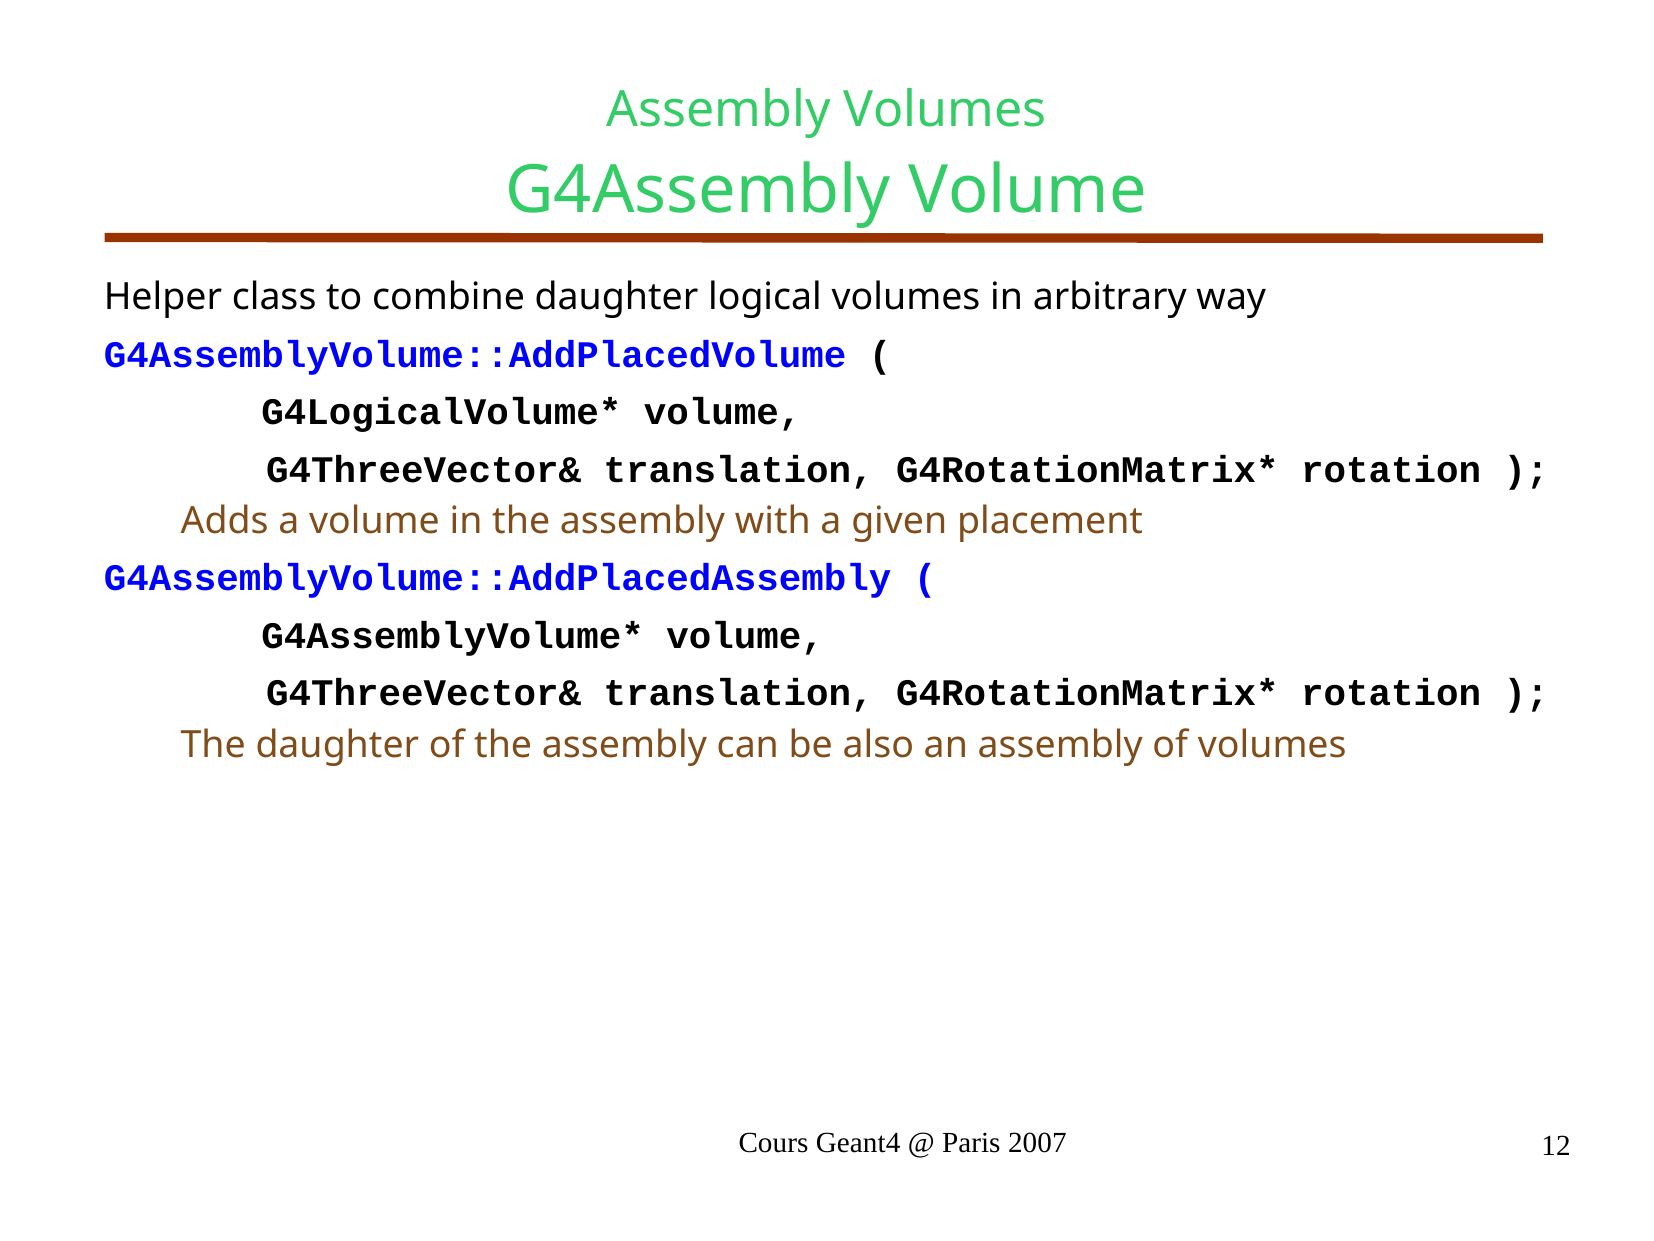

# Assembly Volumes G4Assembly Volume
Helper class to combine daughter logical volumes in arbitrary way
G4AssemblyVolume::AddPlacedVolume (
 G4LogicalVolume* volume,
 G4ThreeVector& translation, G4RotationMatrix* rotation );
Adds a volume in the assembly with a given placement
G4AssemblyVolume::AddPlacedAssembly (
 G4AssemblyVolume* volume,
 G4ThreeVector& translation, G4RotationMatrix* rotation );
The daughter of the assembly can be also an assembly of volumes
Cours Geant4 @ Paris 2007
12